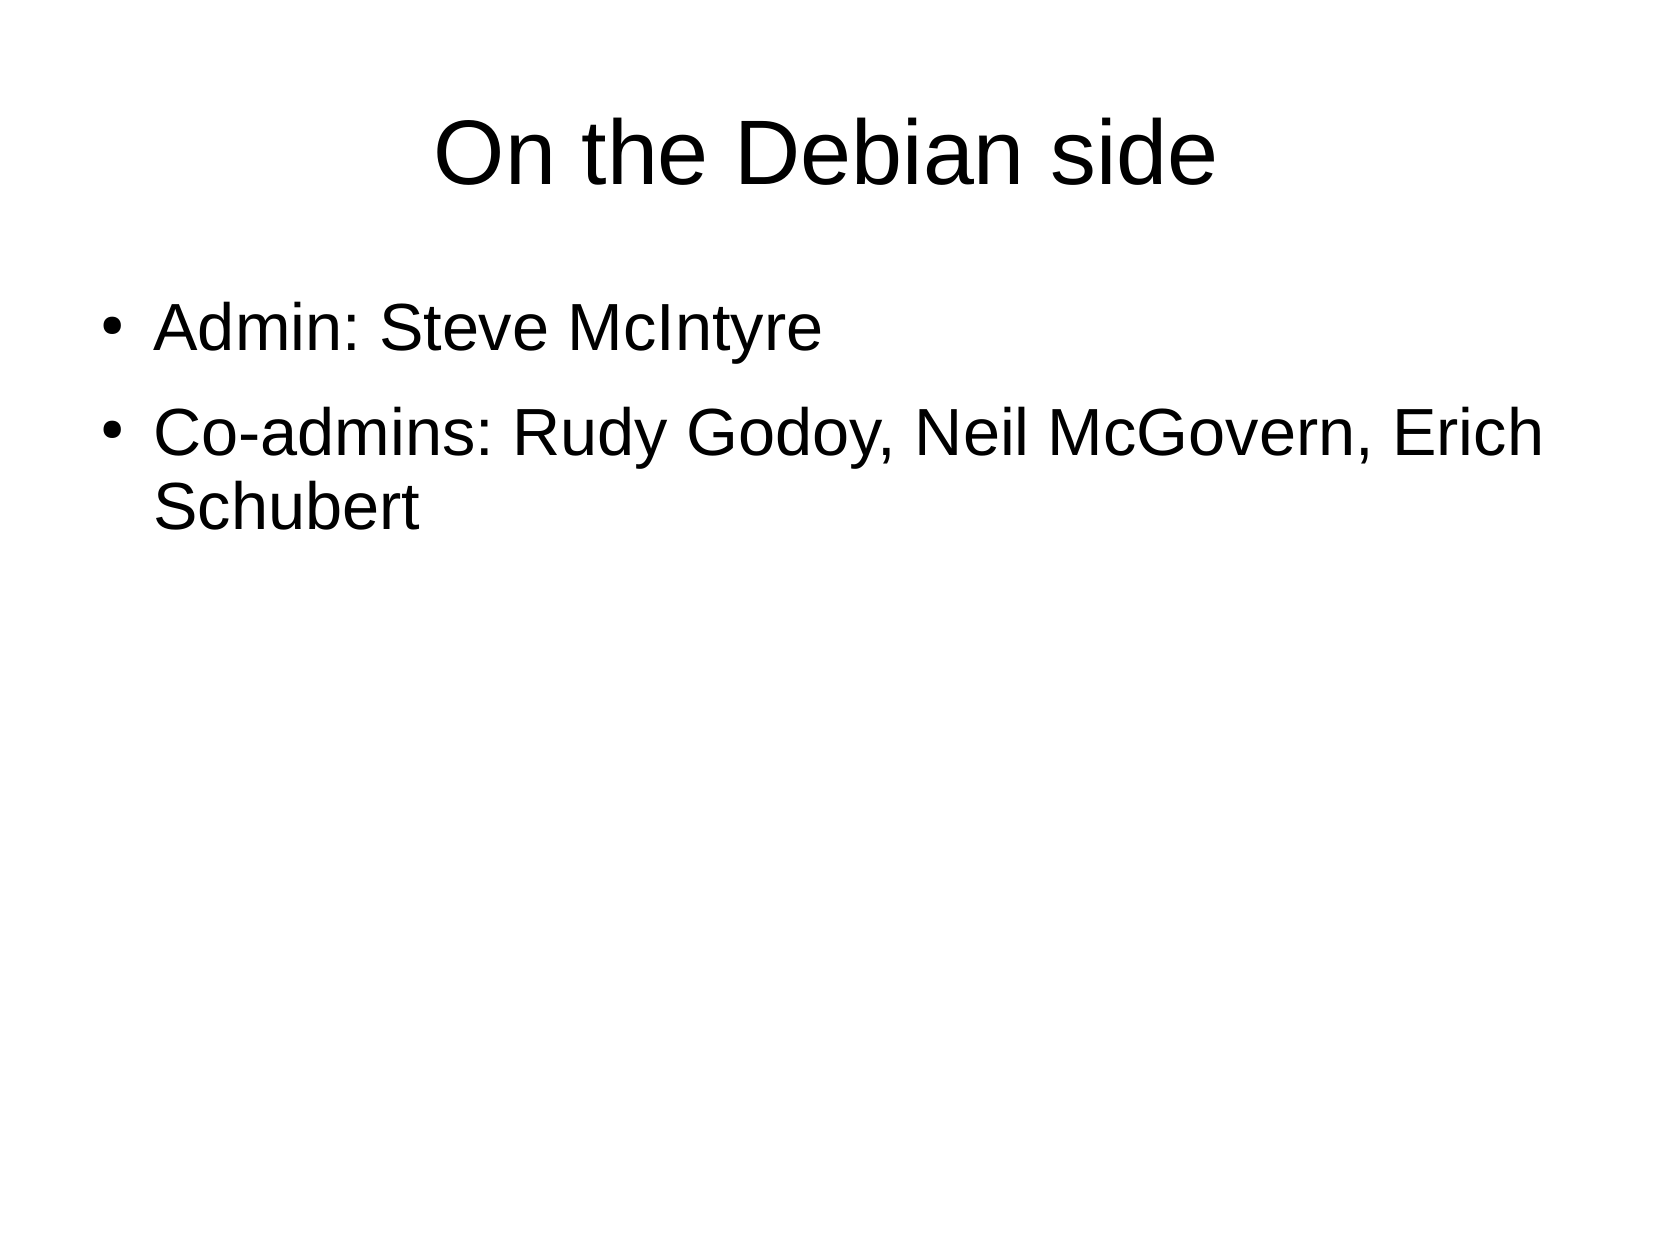

# On the Debian side
Admin: Steve McIntyre
Co-admins: Rudy Godoy, Neil McGovern, Erich Schubert